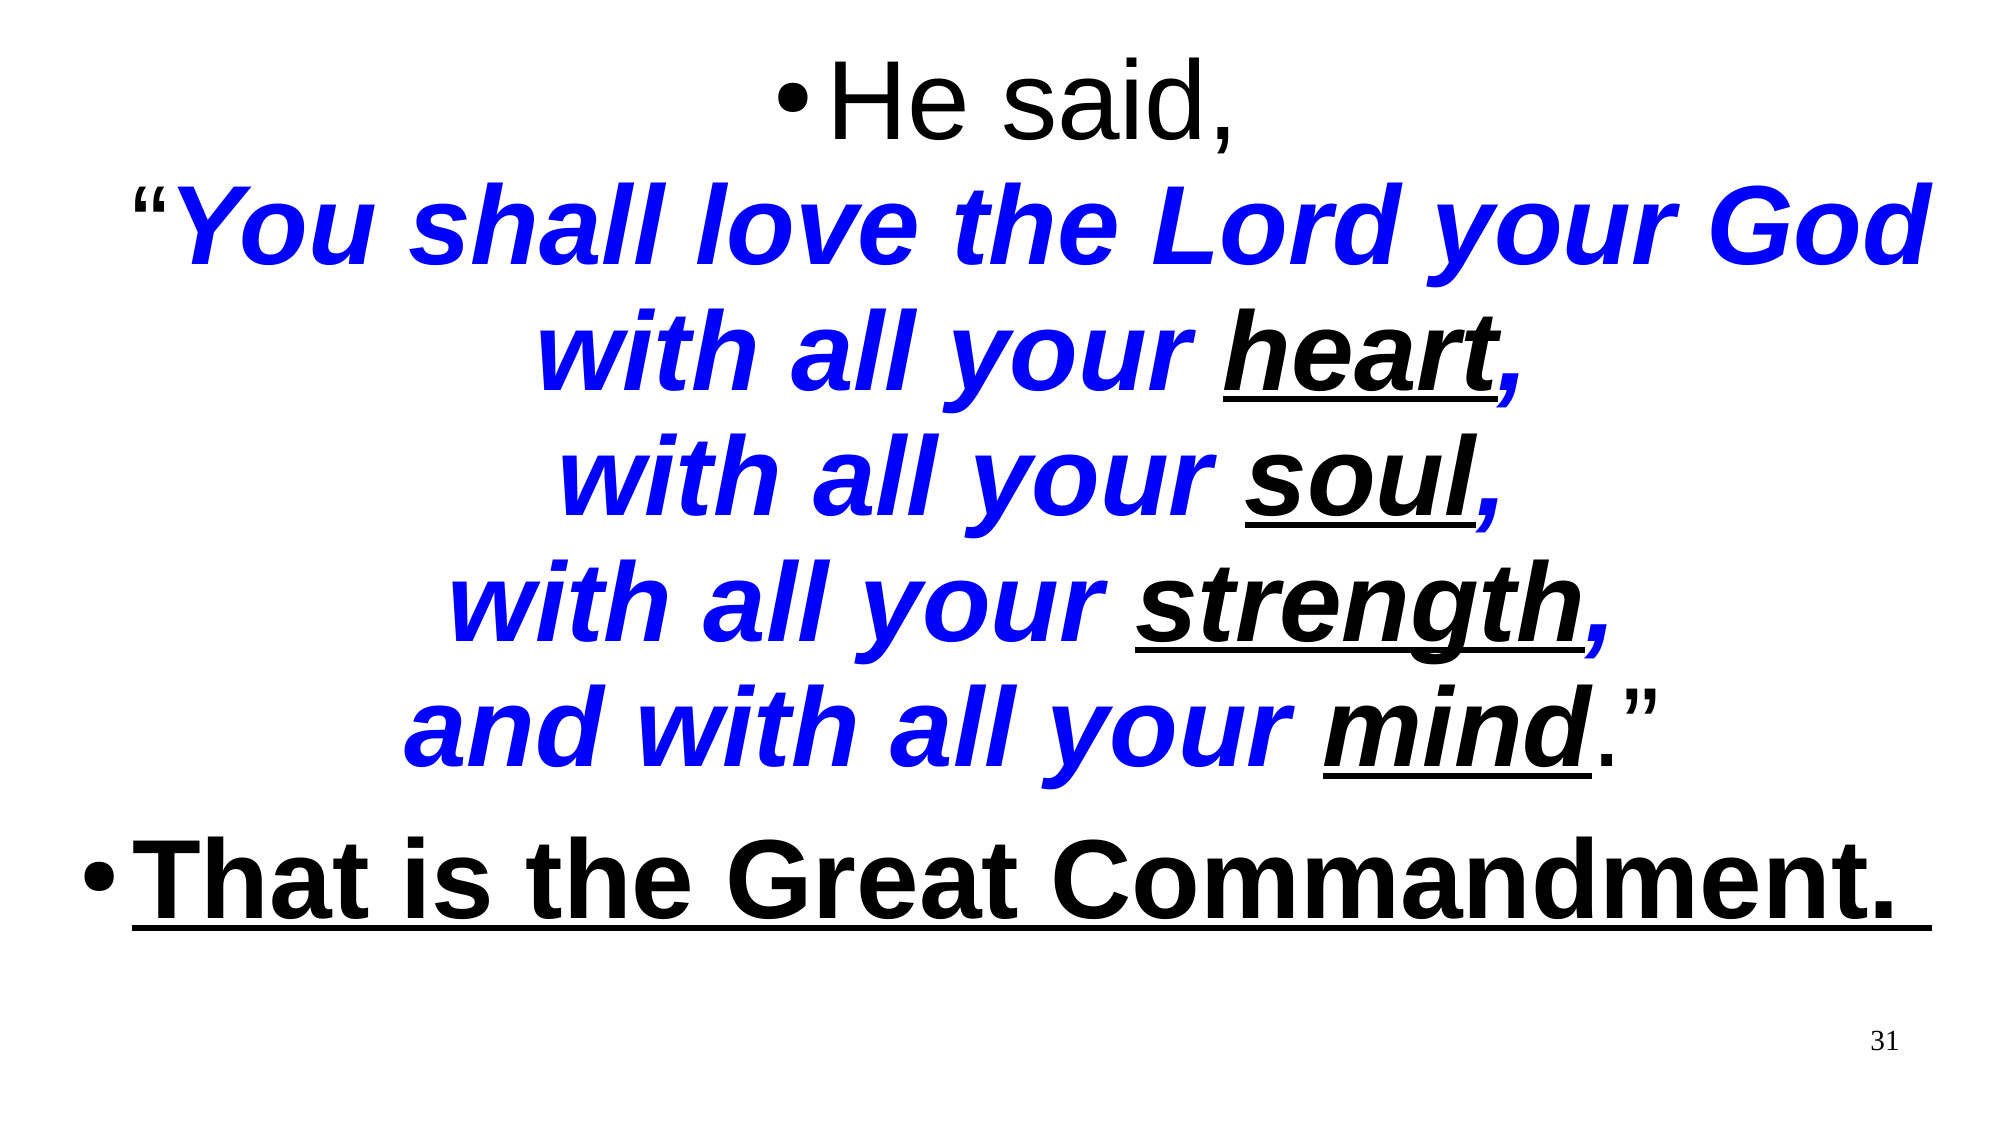

# He said, “You shall love the Lord your God with all your heart, with all your soul, with all your strength, and with all your mind.”
That is the Great Commandment.
31